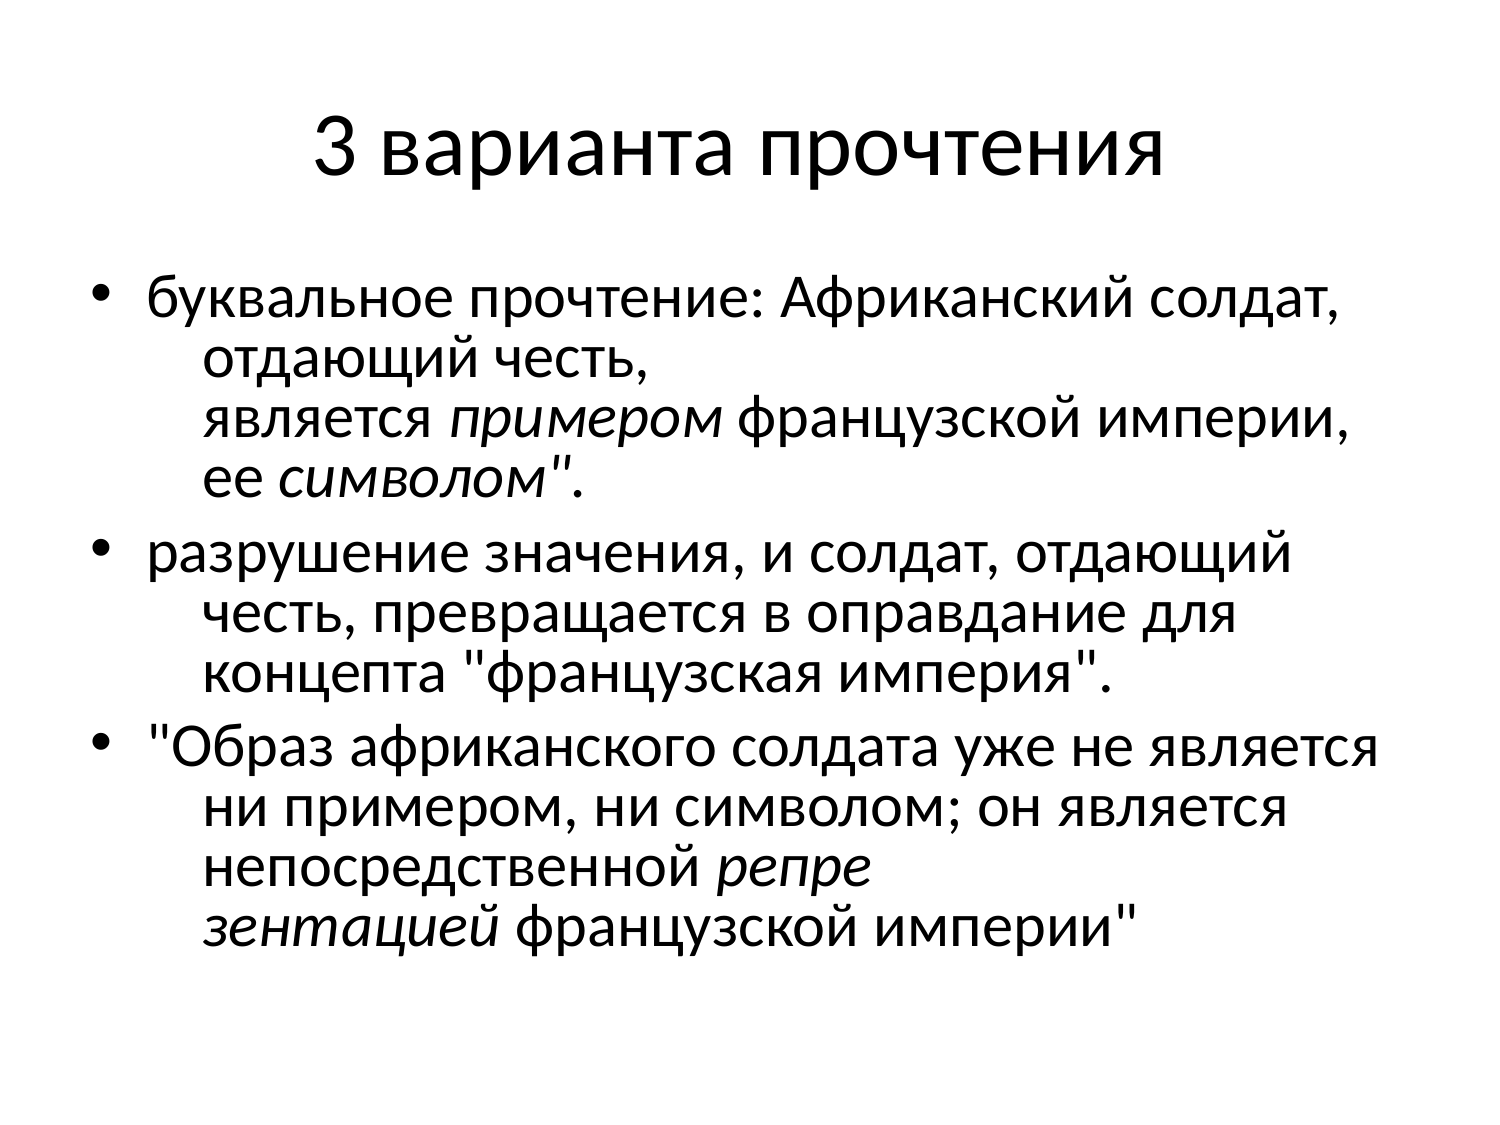

# 3 варианта прочтения
буквальное прочтение: Африканский солдат, отдающий честь, является примером французской империи, ее символом".
разрушение значения, и солдат, отдающий честь, превращается в оп­равдание для концепта "французская империя".
"Образ африканского солдата уже не является ни примером, ни символом; он является непосредственной репре­зентацией французской империи"